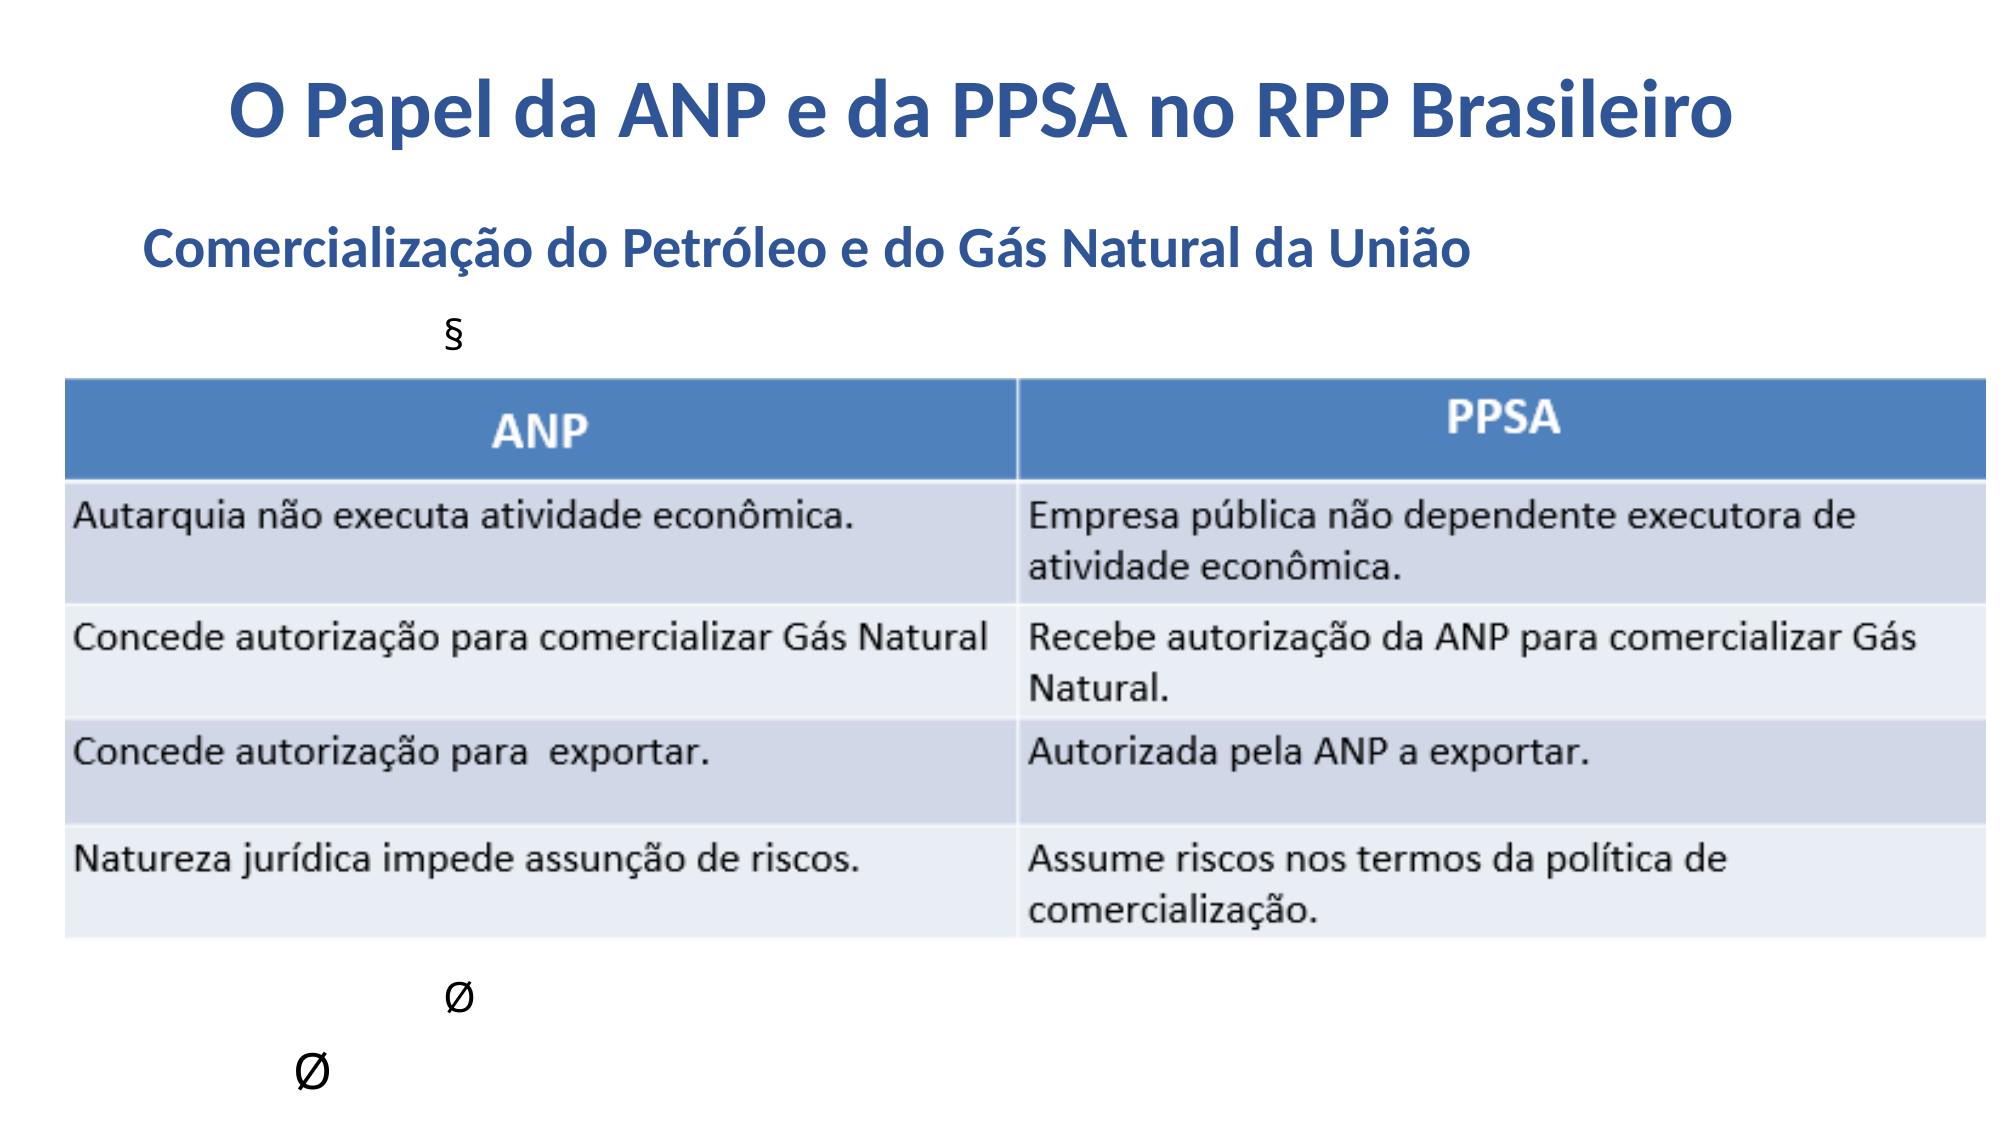

O Papel da ANP e da PPSA no RPP Brasileiro
Comercialização do Petróleo e do Gás Natural da União
#